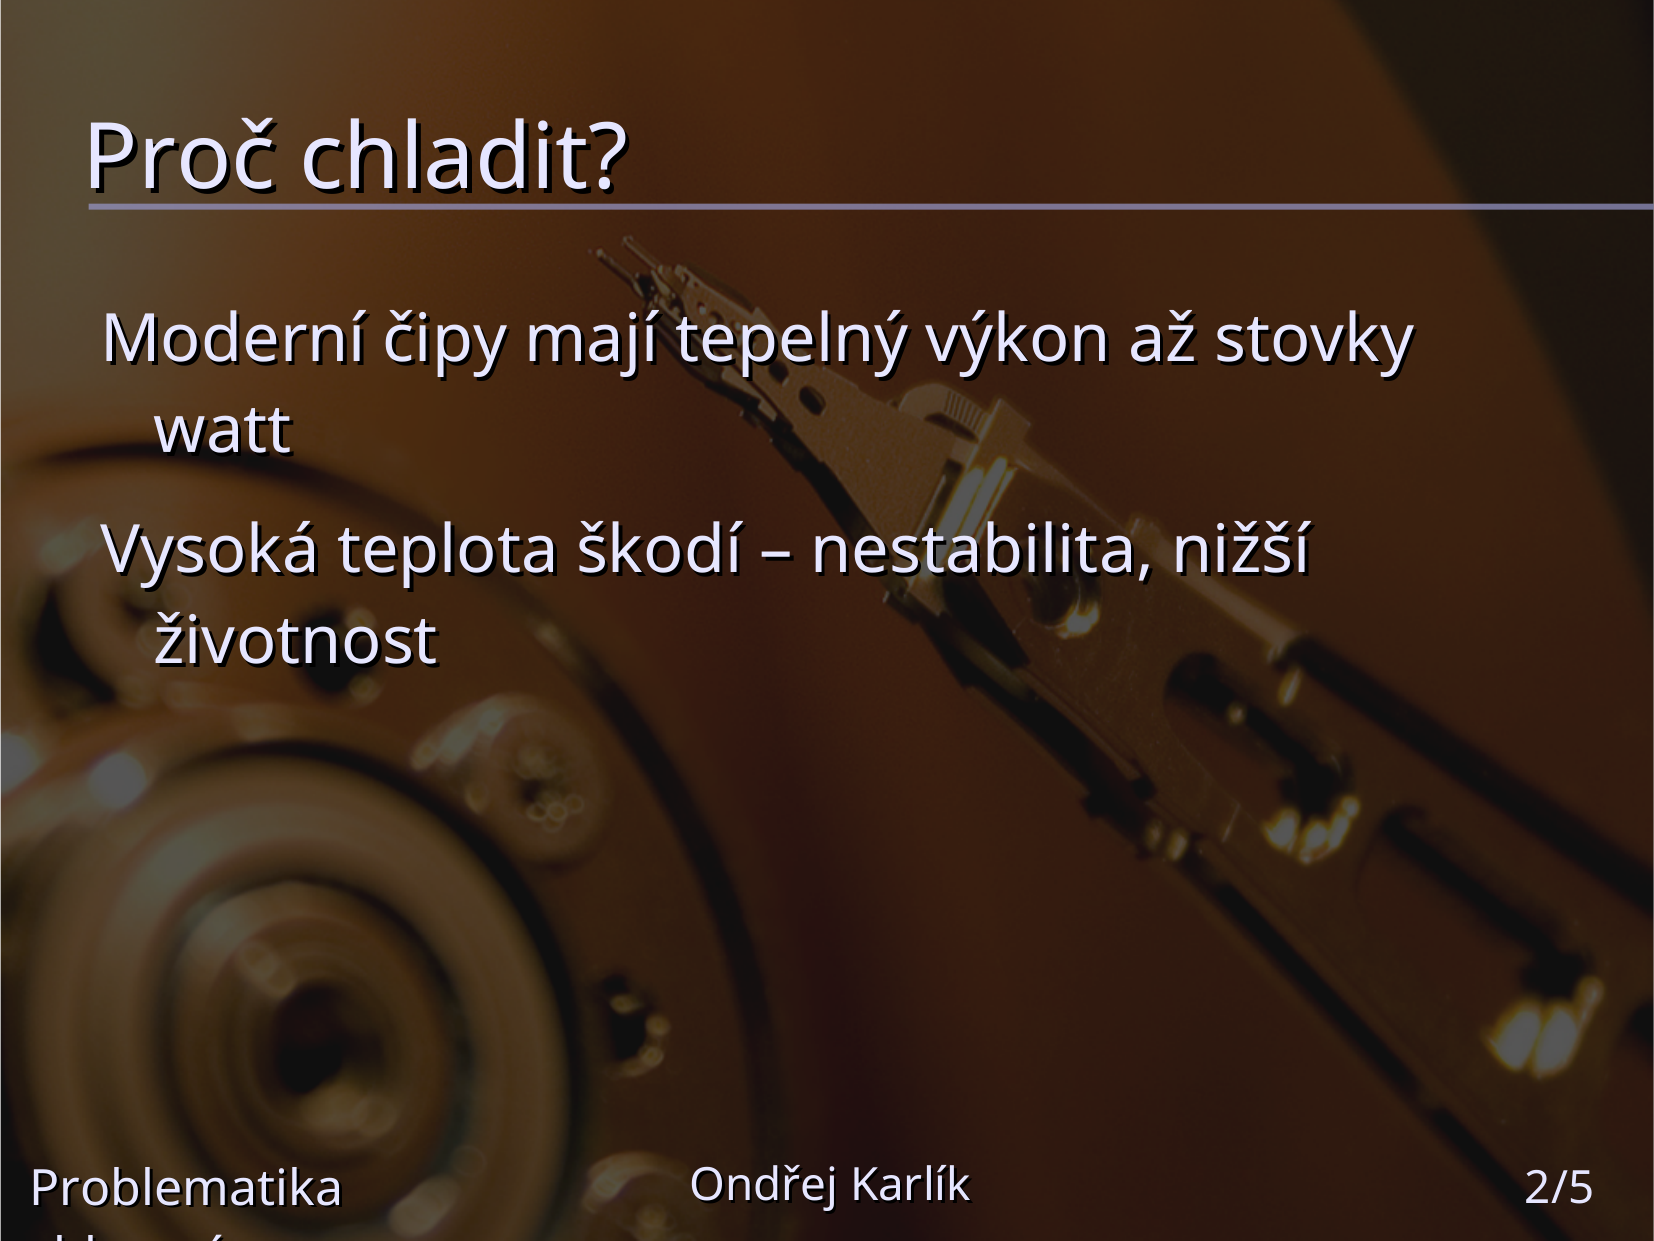

# Proč chladit?
Moderní čipy mají tepelný výkon až stovky watt
Vysoká teplota škodí – nestabilita, nižší životnost
2